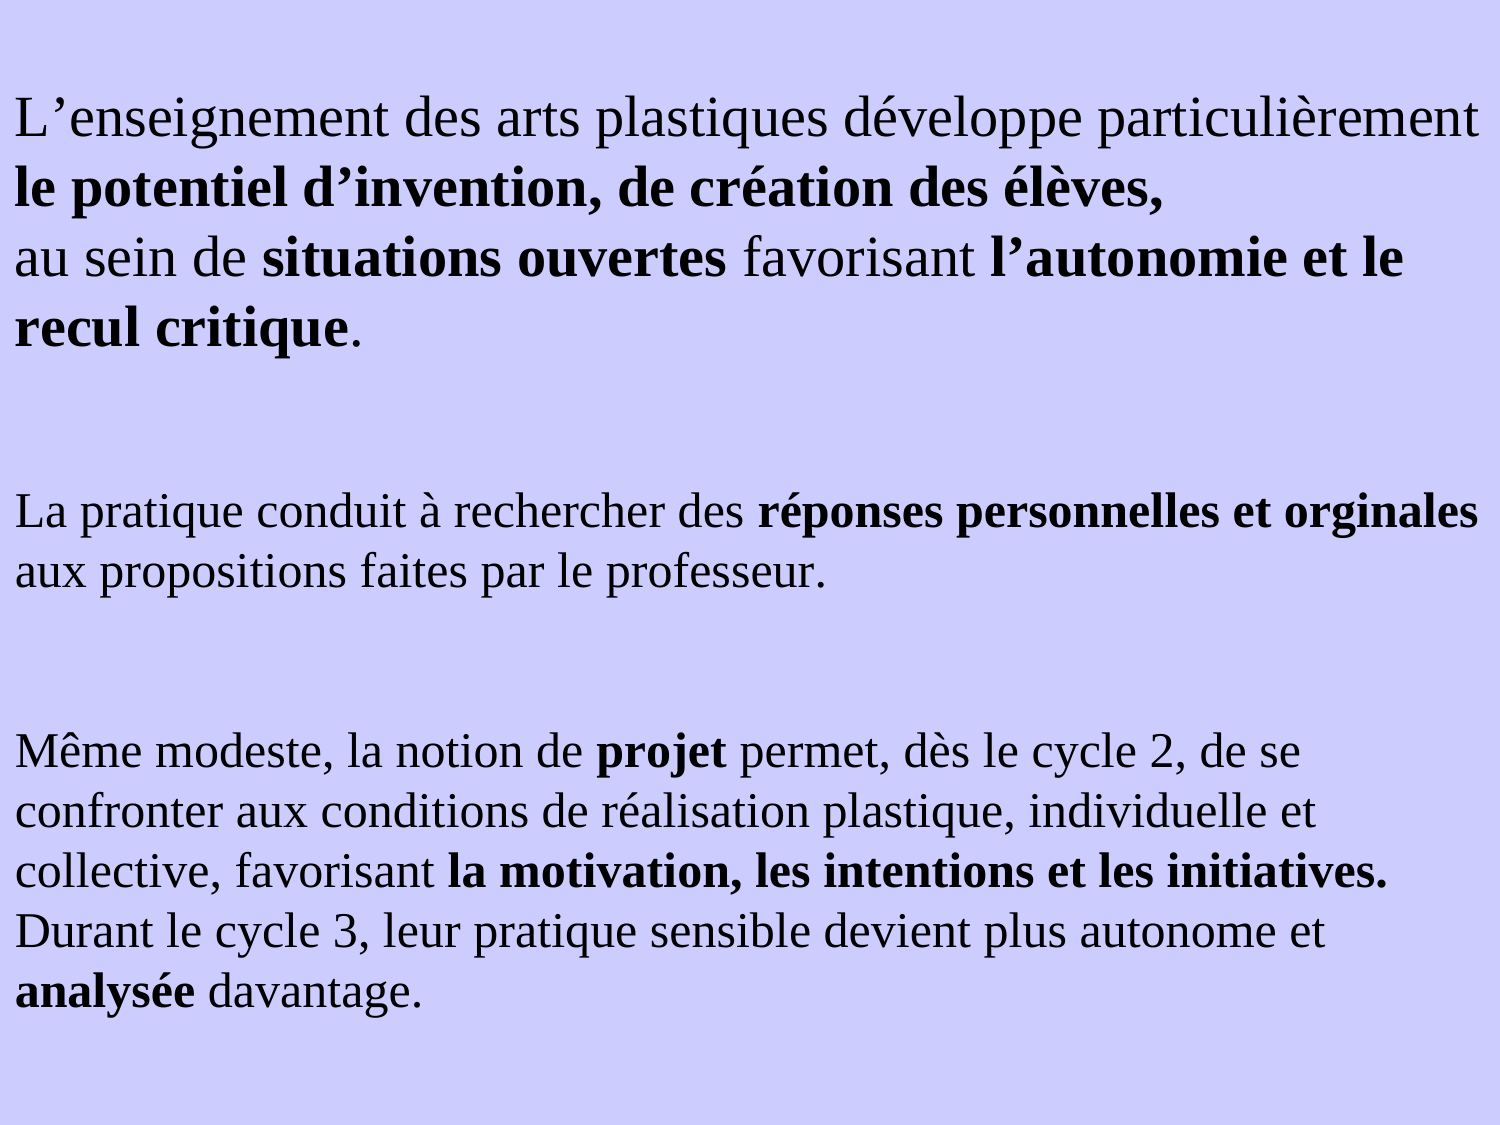

L’enseignement des arts plastiques développe particulièrement le potentiel d’invention, de création des élèves,
au sein de situations ouvertes favorisant l’autonomie et le recul critique.
La pratique conduit à rechercher des réponses personnelles et orginales aux propositions faites par le professeur.
Même modeste, la notion de projet permet, dès le cycle 2, de se confronter aux conditions de réalisation plastique, individuelle et collective, favorisant la motivation, les intentions et les initiatives.
Durant le cycle 3, leur pratique sensible devient plus autonome et
analysée davantage.